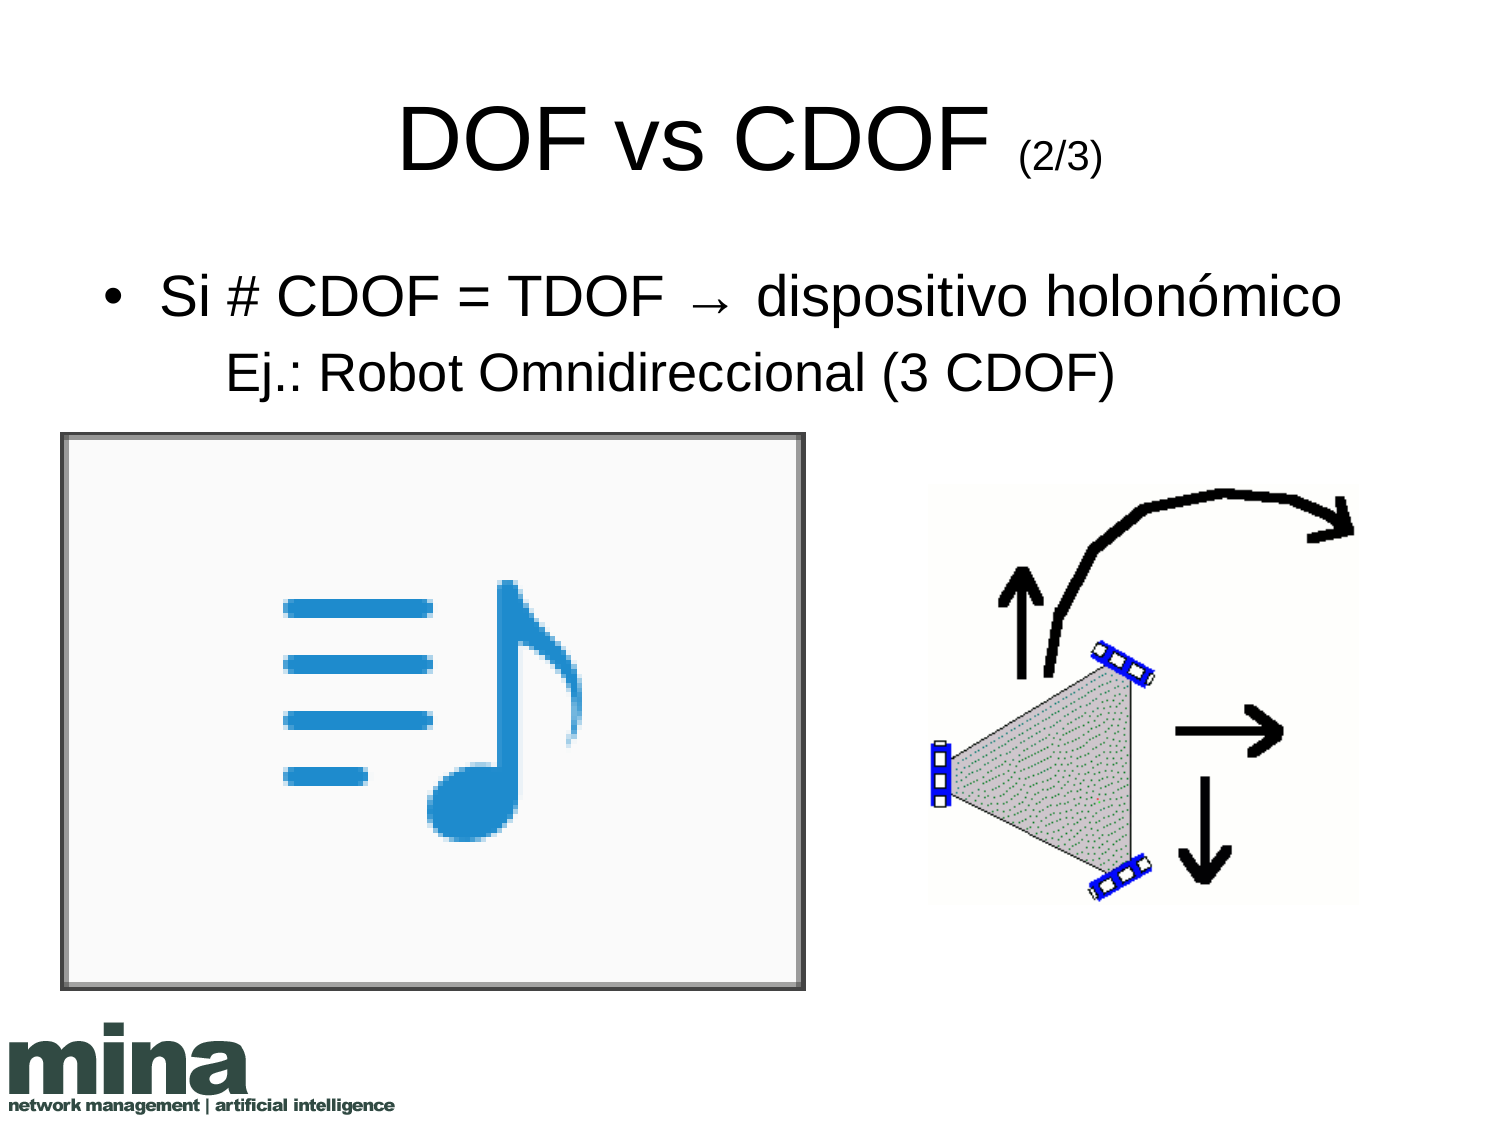

# DOF vs CDOF (2/3)
Si # CDOF = TDOF → dispositivo holonómico
Ej.: Robot Omnidireccional (3 CDOF)